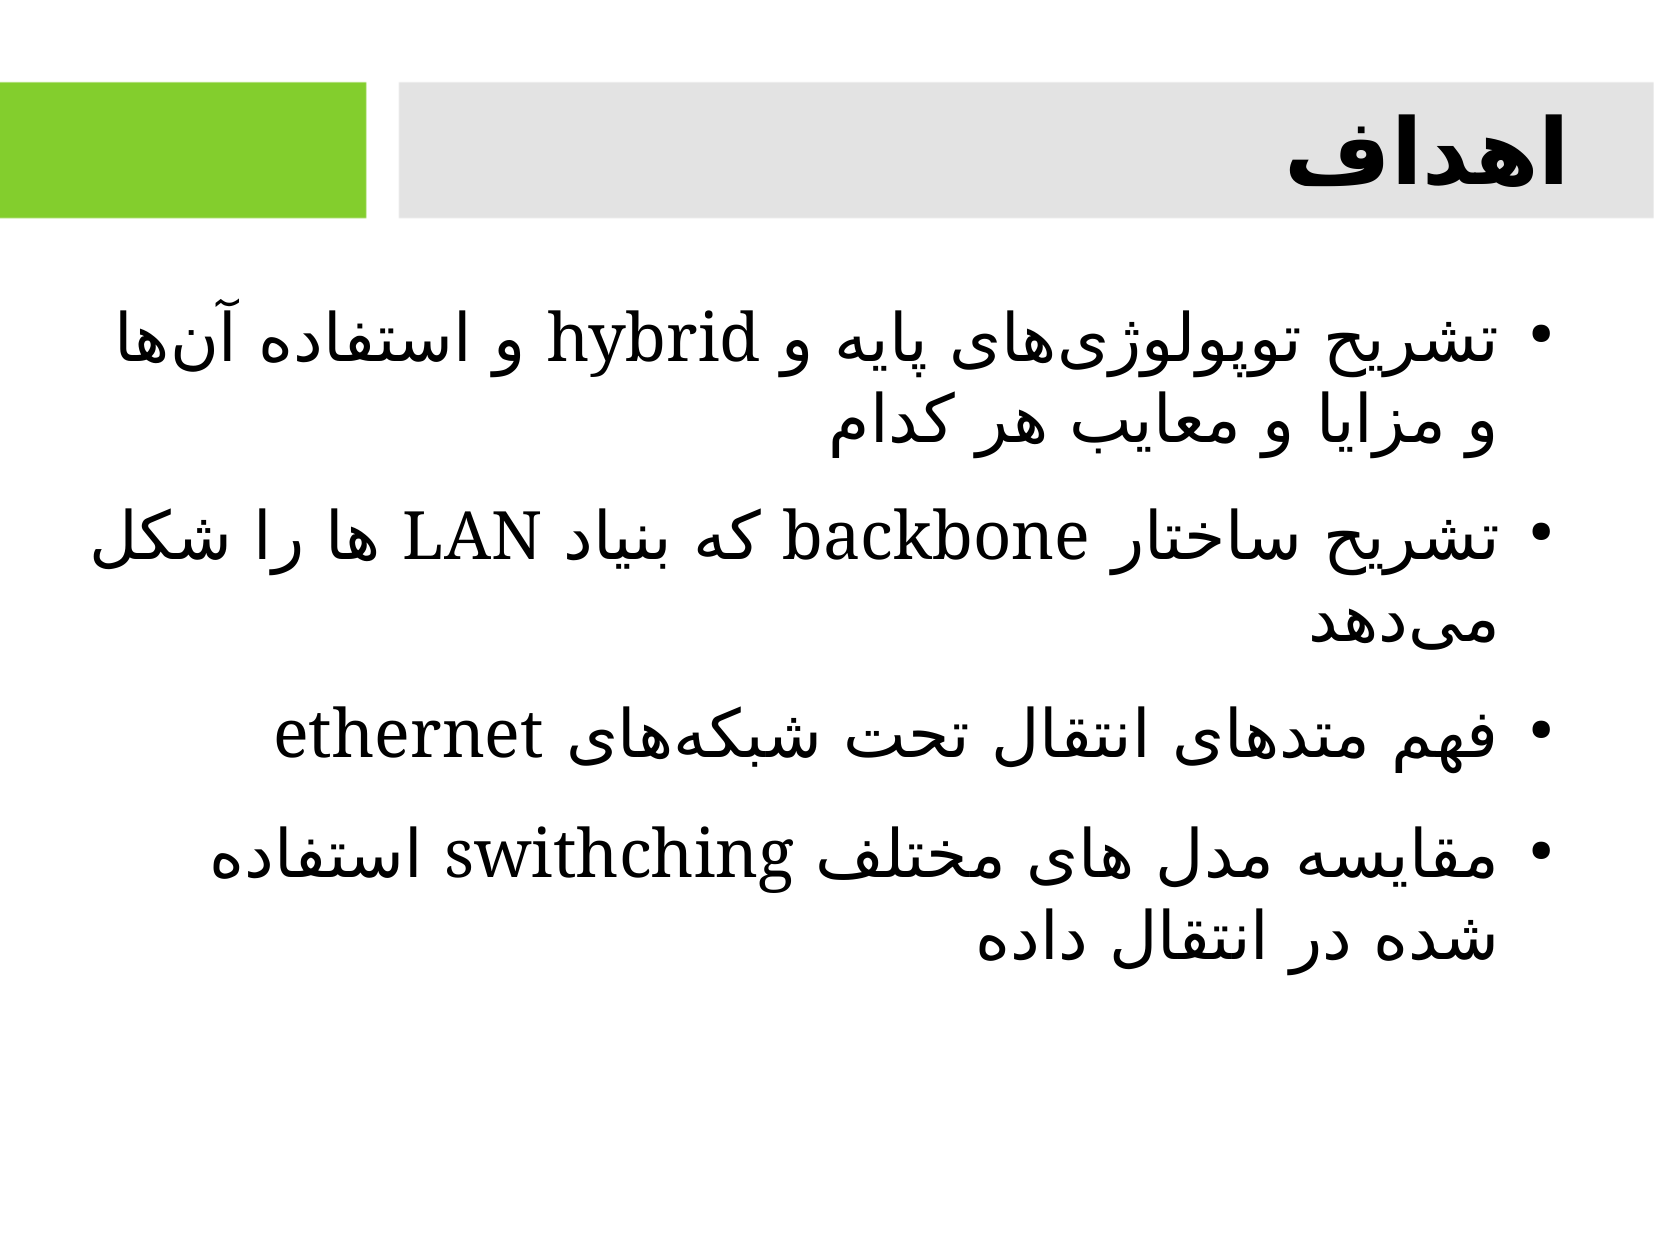

# اهداف
تشریح توپولوژی‌های پایه و hybrid و استفاده آن‌ها و مزایا و معایب هر کدام
تشریح ساختار backbone که بنیاد LAN ها را شکل می‌دهد
فهم متدهای انتقال تحت شبکه‌های ethernet
مقایسه مدل های مختلف swithching استفاده شده در انتقال داده